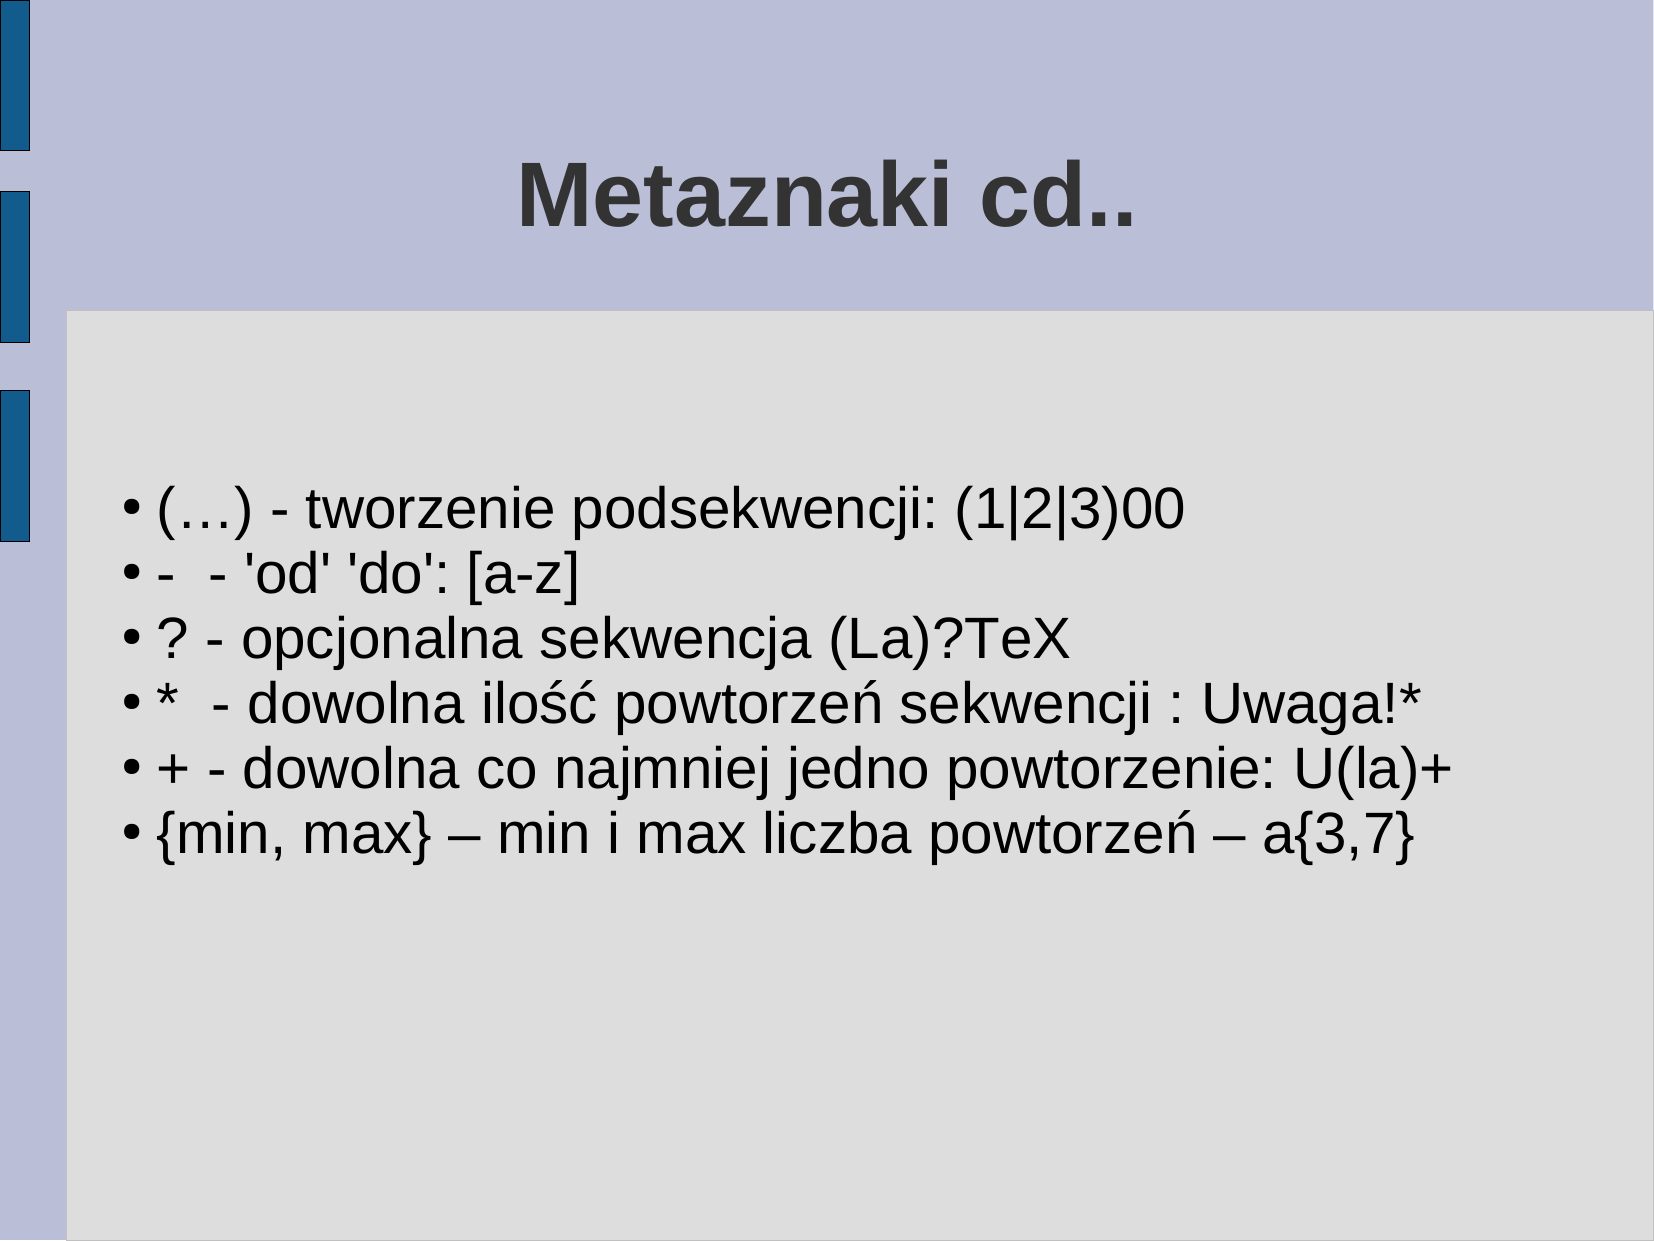

# Metaznaki cd..
(…) - tworzenie podsekwencji: (1|2|3)00
- - 'od' 'do': [a-z]
? - opcjonalna sekwencja (La)?TeX
* - dowolna ilość powtorzeń sekwencji : Uwaga!*
+ - dowolna co najmniej jedno powtorzenie: U(la)+
{min, max} – min i max liczba powtorzeń – a{3,7}